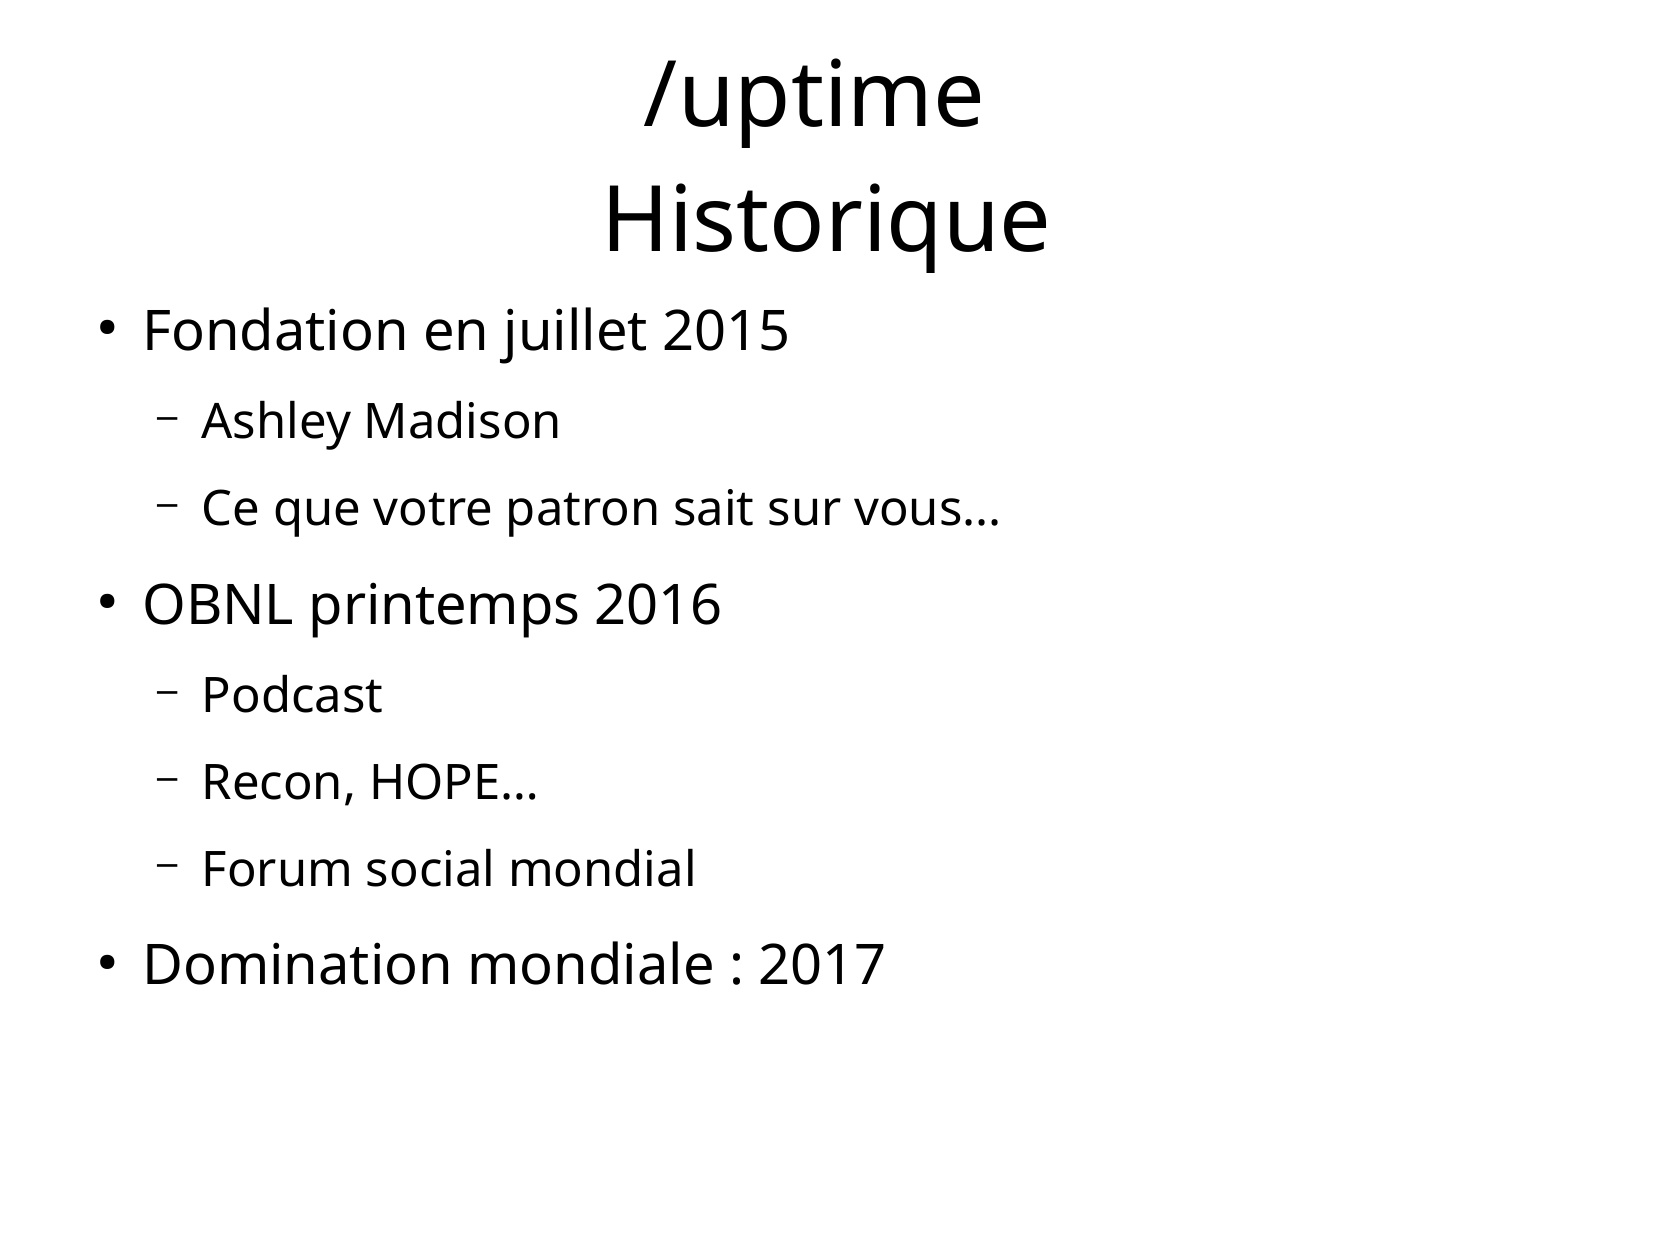

# /uptime Historique
Fondation en juillet 2015
Ashley Madison
Ce que votre patron sait sur vous...
OBNL printemps 2016
Podcast
Recon, HOPE…
Forum social mondial
Domination mondiale : 2017